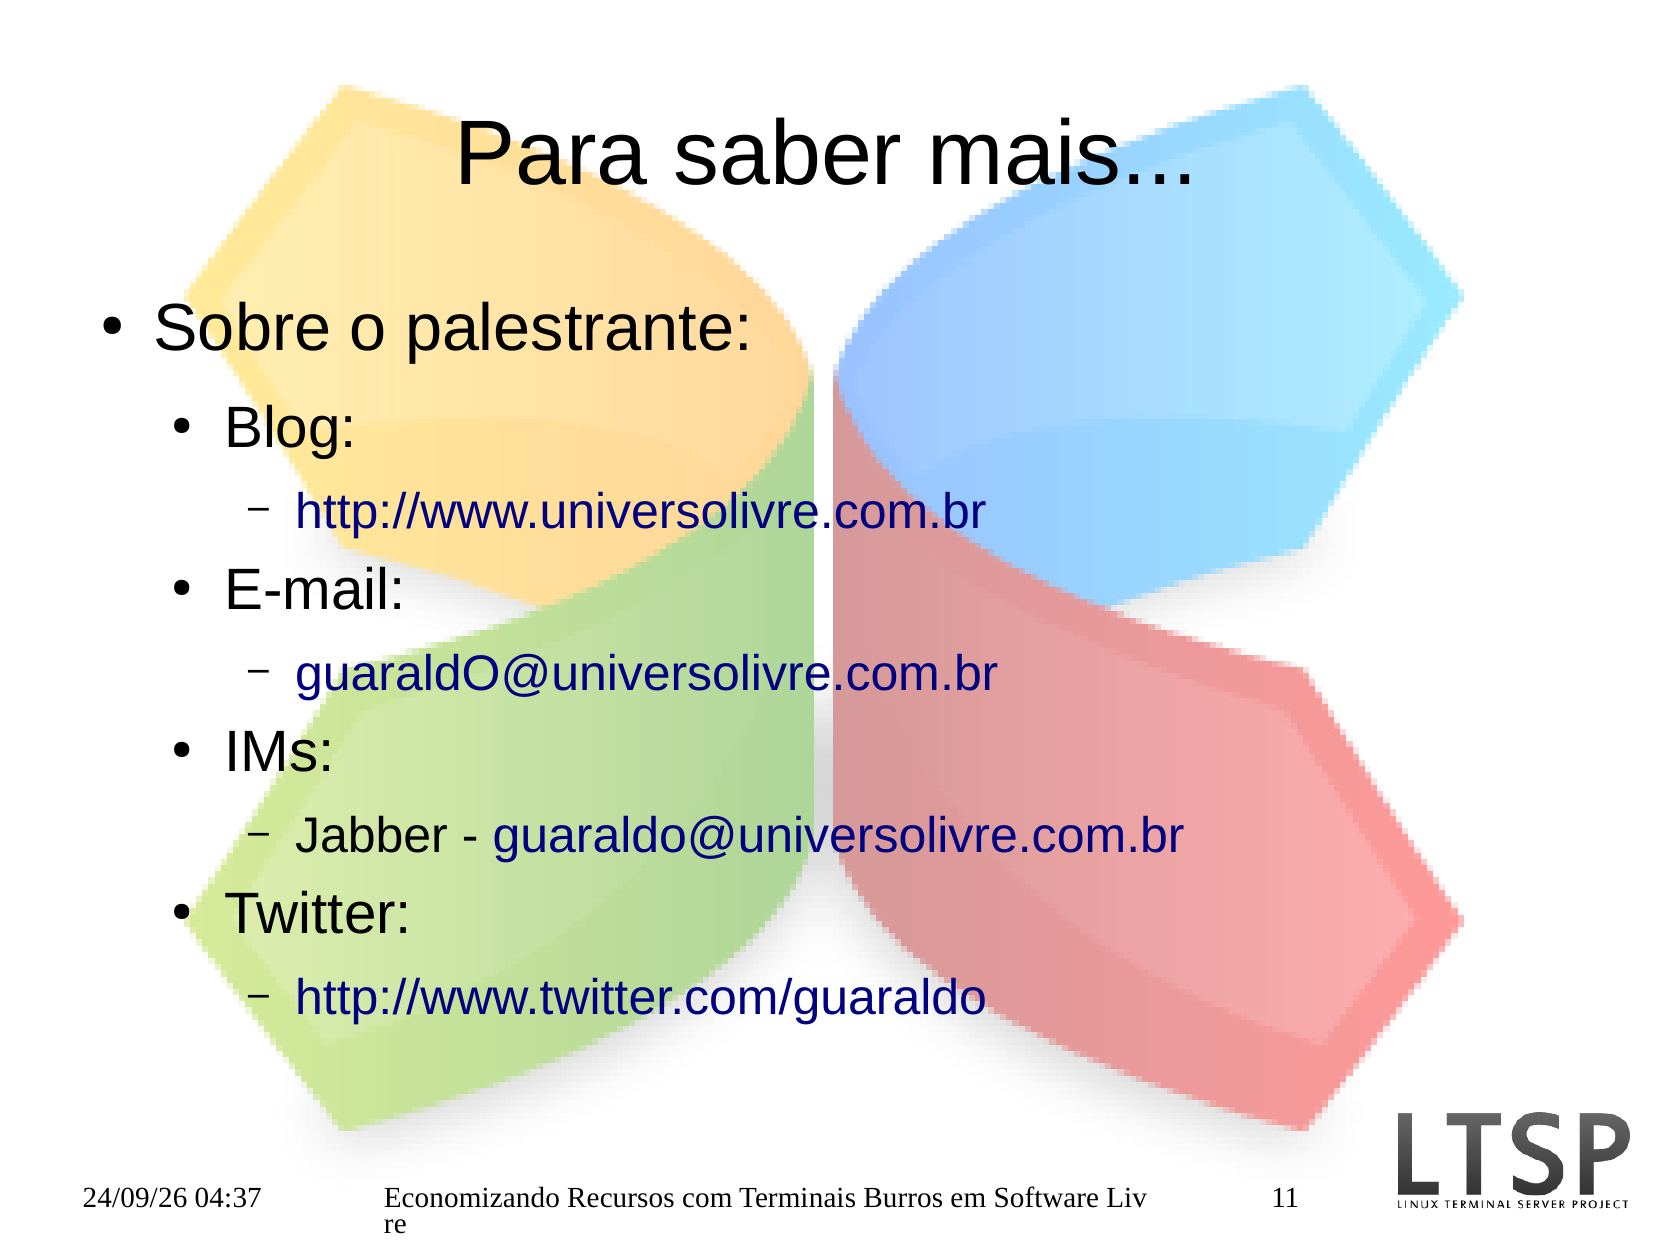

# Para saber mais...
Sobre o palestrante:
Blog:
http://www.universolivre.com.br
E-mail:
guaraldO@universolivre.com.br
IMs:
Jabber - guaraldo@universolivre.com.br
Twitter:
http://www.twitter.com/guaraldo
Economizando Recursos com Terminais Burros em Software Livre
11